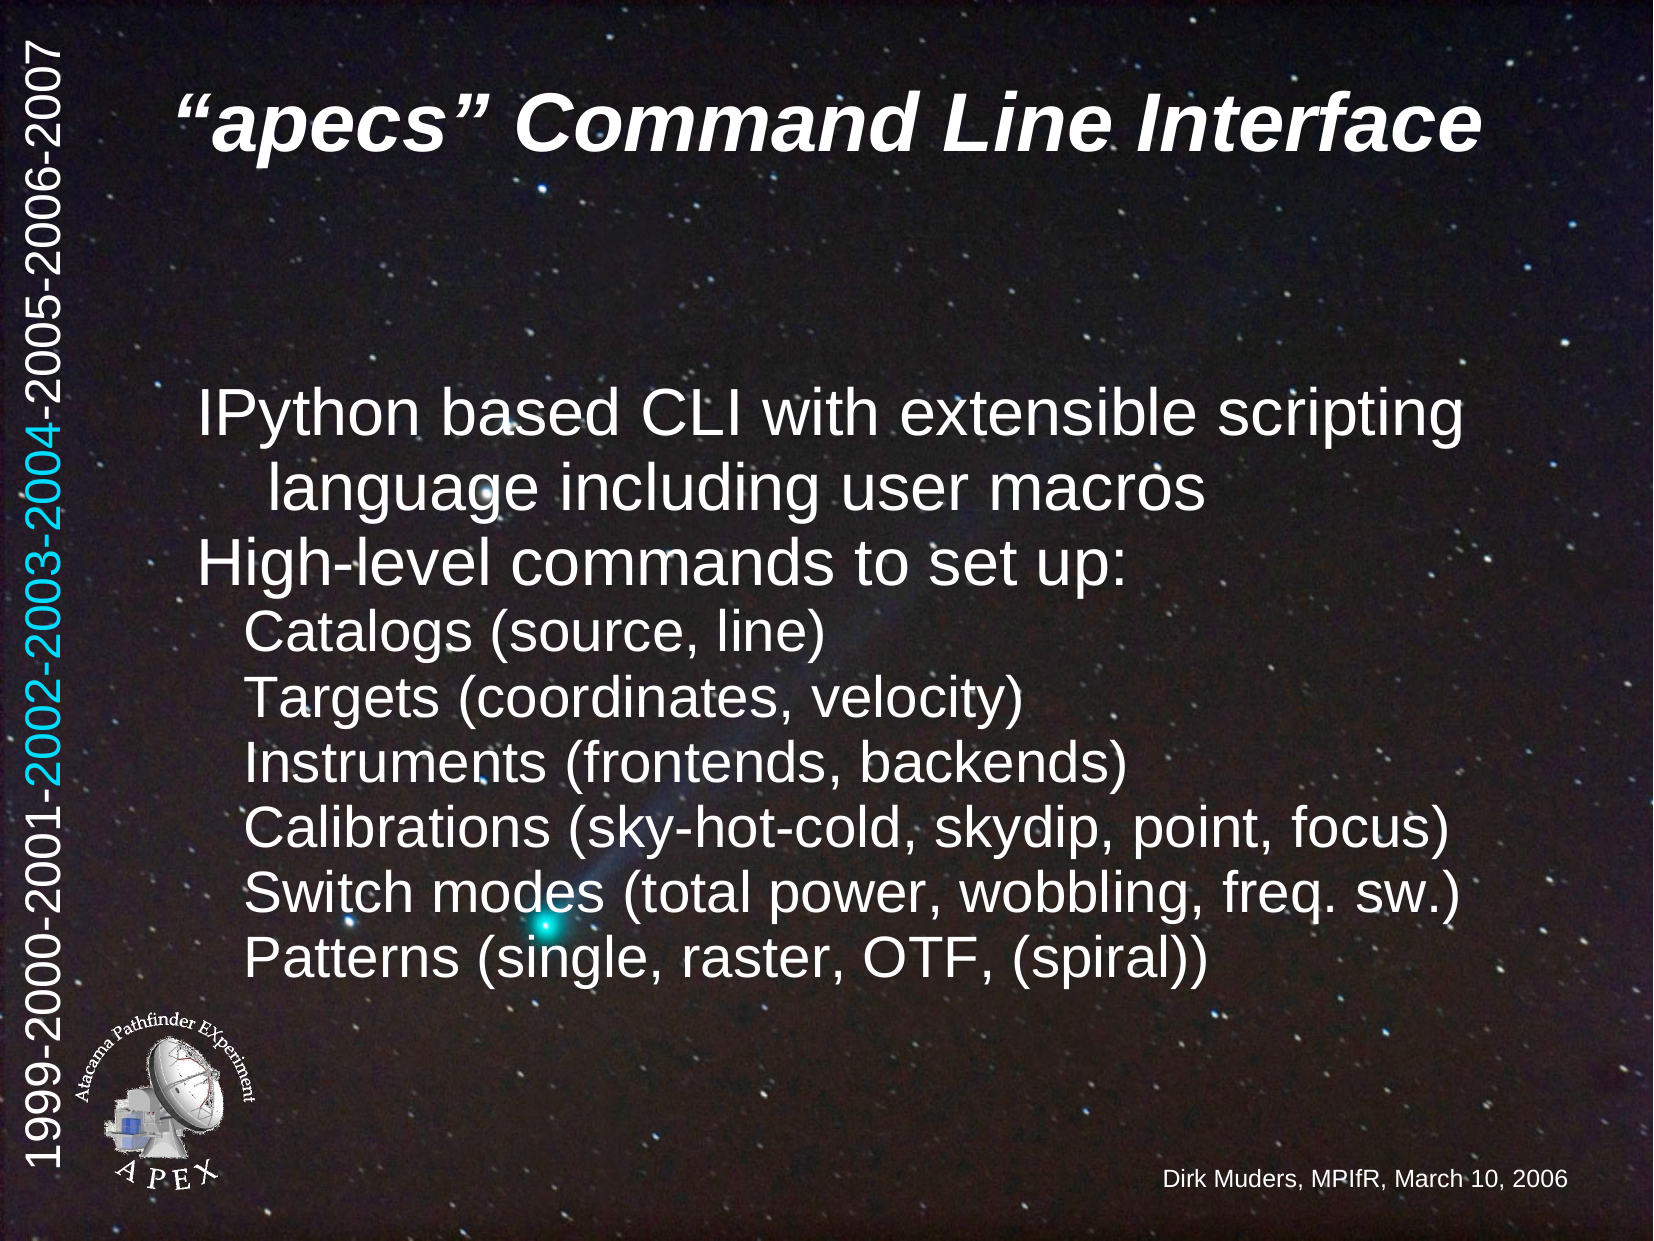

# “apecs” Command Line Interface
1999-2000-2001-2002-2003-2004-2005-2006-2007
IPython based CLI with extensible scripting language including user macros
High-level commands to set up:
Catalogs (source, line)
Targets (coordinates, velocity)
Instruments (frontends, backends)
Calibrations (sky-hot-cold, skydip, point, focus)
Switch modes (total power, wobbling, freq. sw.)
Patterns (single, raster, OTF, (spiral))